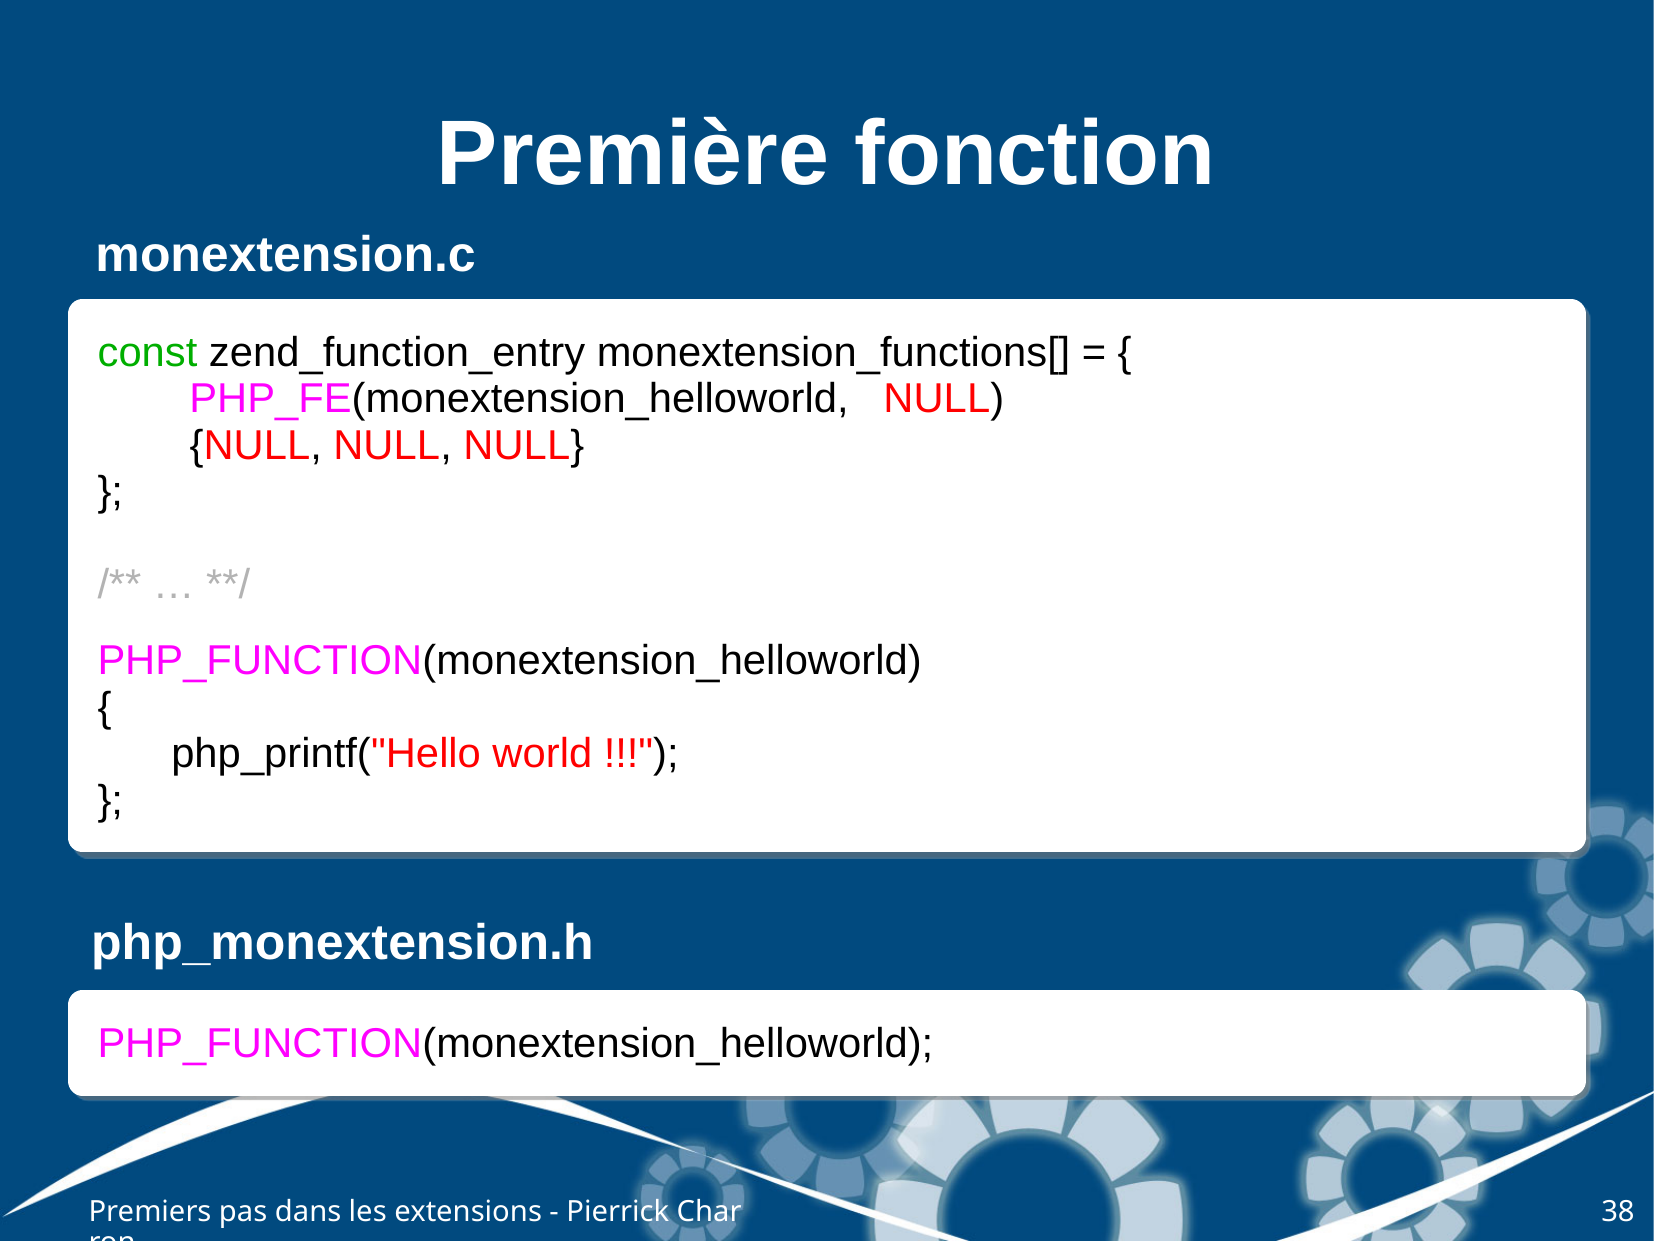

# Première fonction
monextension.c
const zend_function_entry monextension_functions[] = {
 PHP_FE(monextension_helloworld, NULL)
 {NULL, NULL, NULL}
};
/** … **/
PHP_FUNCTION(monextension_helloworld)
{
	php_printf("Hello world !!!");
};
php_monextension.h
PHP_FUNCTION(monextension_helloworld);
Premiers pas dans les extensions - Pierrick Charron
38